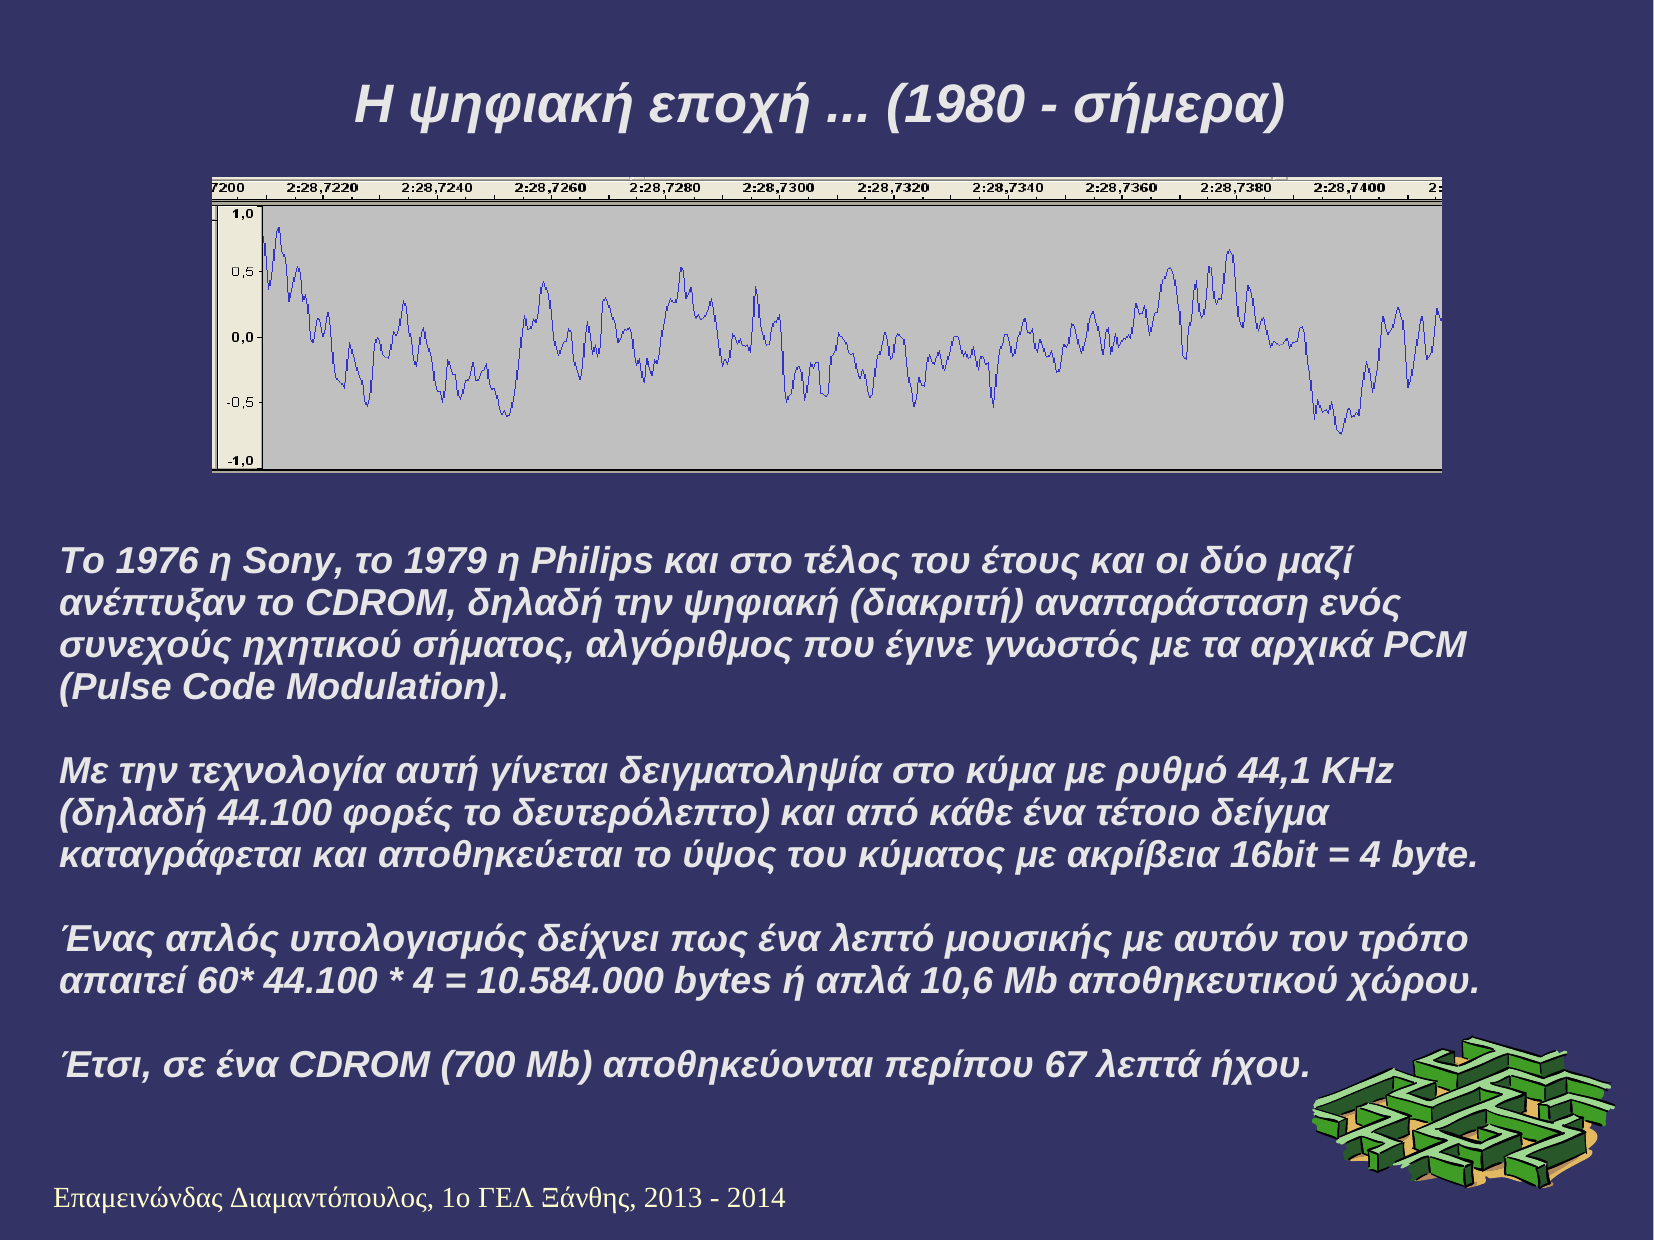

# Η ψηφιακή εποχή ... (1980 - σήμερα)
Το 1976 η Sony, το 1979 η Philips και στο τέλος του έτους και οι δύο μαζί ανέπτυξαν το CDROM, δηλαδή την ψηφιακή (διακριτή) αναπαράσταση ενός συνεχούς ηχητικού σήματος, αλγόριθμος που έγινε γνωστός με τα αρχικά PCM (Pulse Code Modulation).
Με την τεχνολογία αυτή γίνεται δειγματοληψία στο κύμα με ρυθμό 44,1 KHz (δηλαδή 44.100 φορές το δευτερόλεπτο) και από κάθε ένα τέτοιο δείγμα καταγράφεται και αποθηκεύεται το ύψος του κύματος με ακρίβεια 16bit = 4 byte.
Ένας απλός υπολογισμός δείχνει πως ένα λεπτό μουσικής με αυτόν τον τρόπο απαιτεί 60* 44.100 * 4 = 10.584.000 bytes ή απλά 10,6 Mb αποθηκευτικού χώρου.
Έτσι, σε ένα CDROM (700 Mb) αποθηκεύονται περίπου 67 λεπτά ήχου.